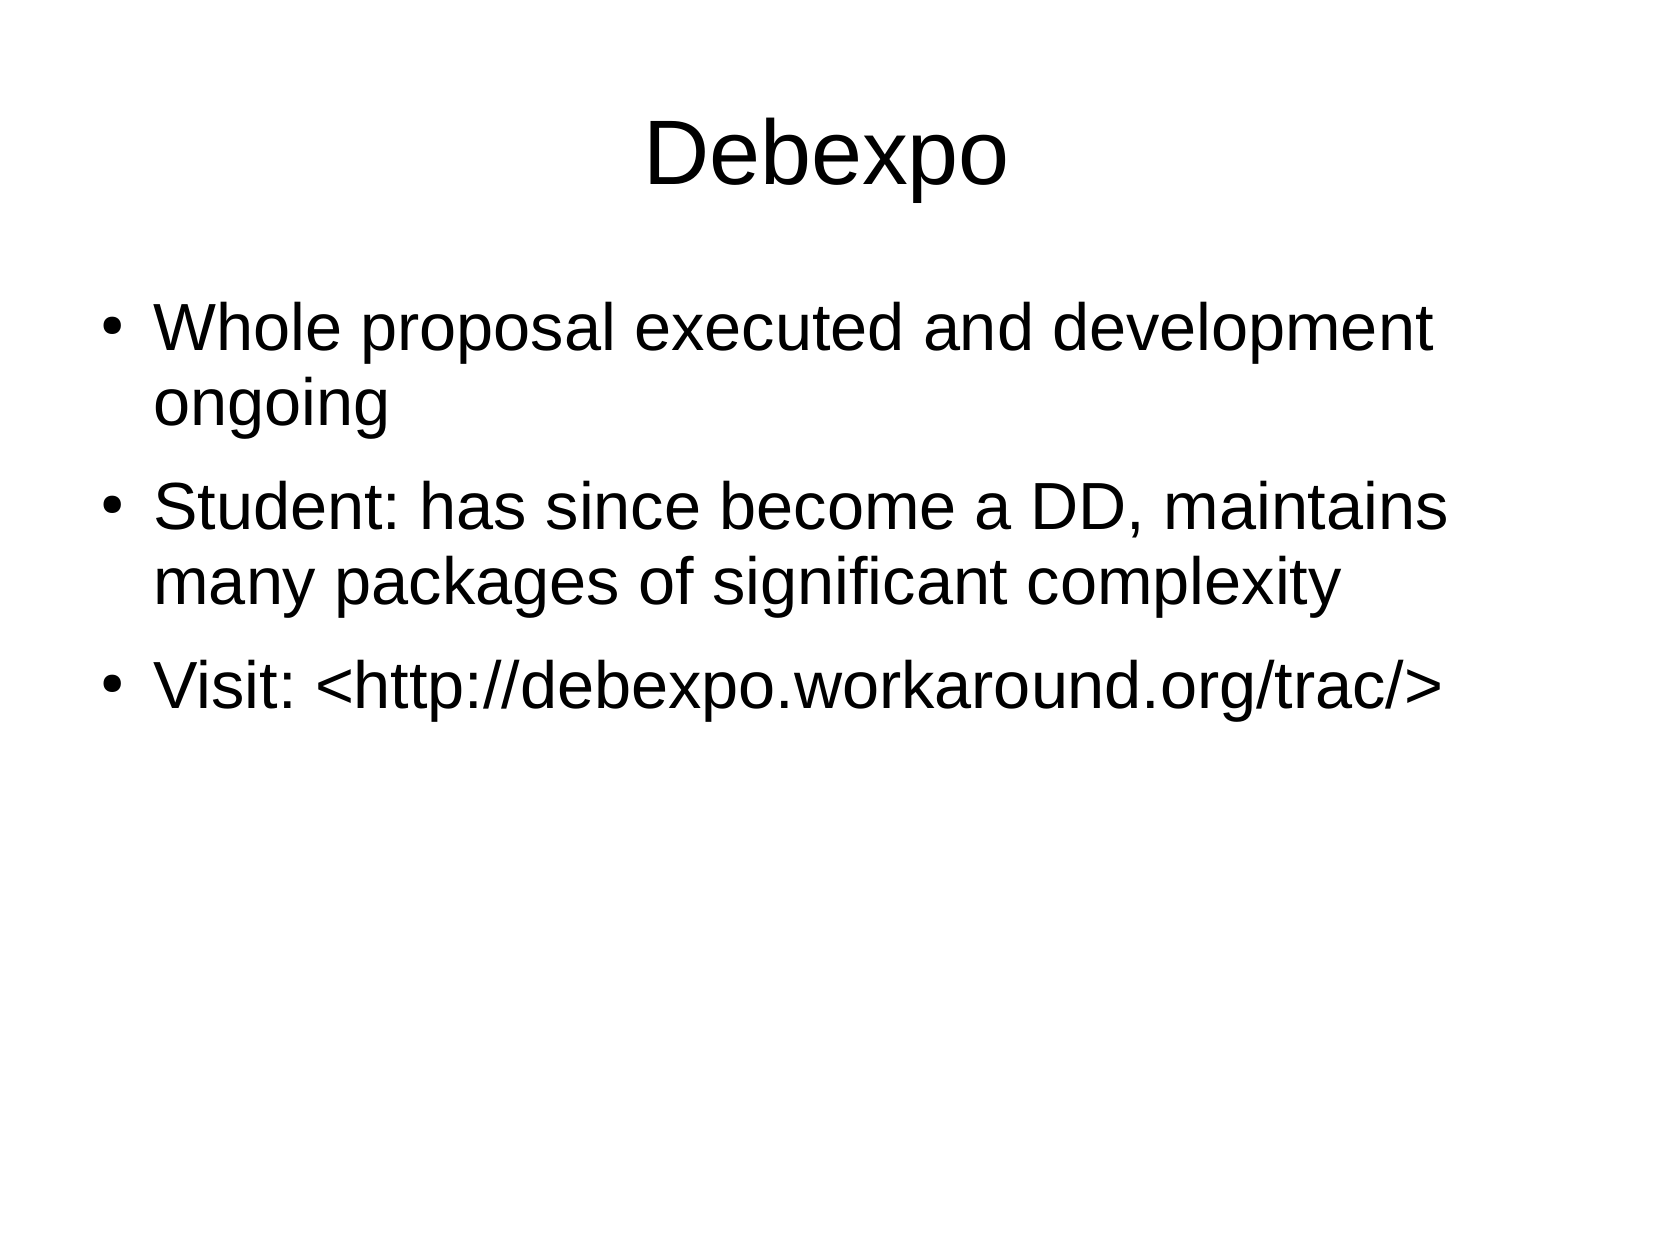

# Debexpo
Whole proposal executed and development ongoing
Student: has since become a DD, maintains many packages of significant complexity
Visit: <http://debexpo.workaround.org/trac/>